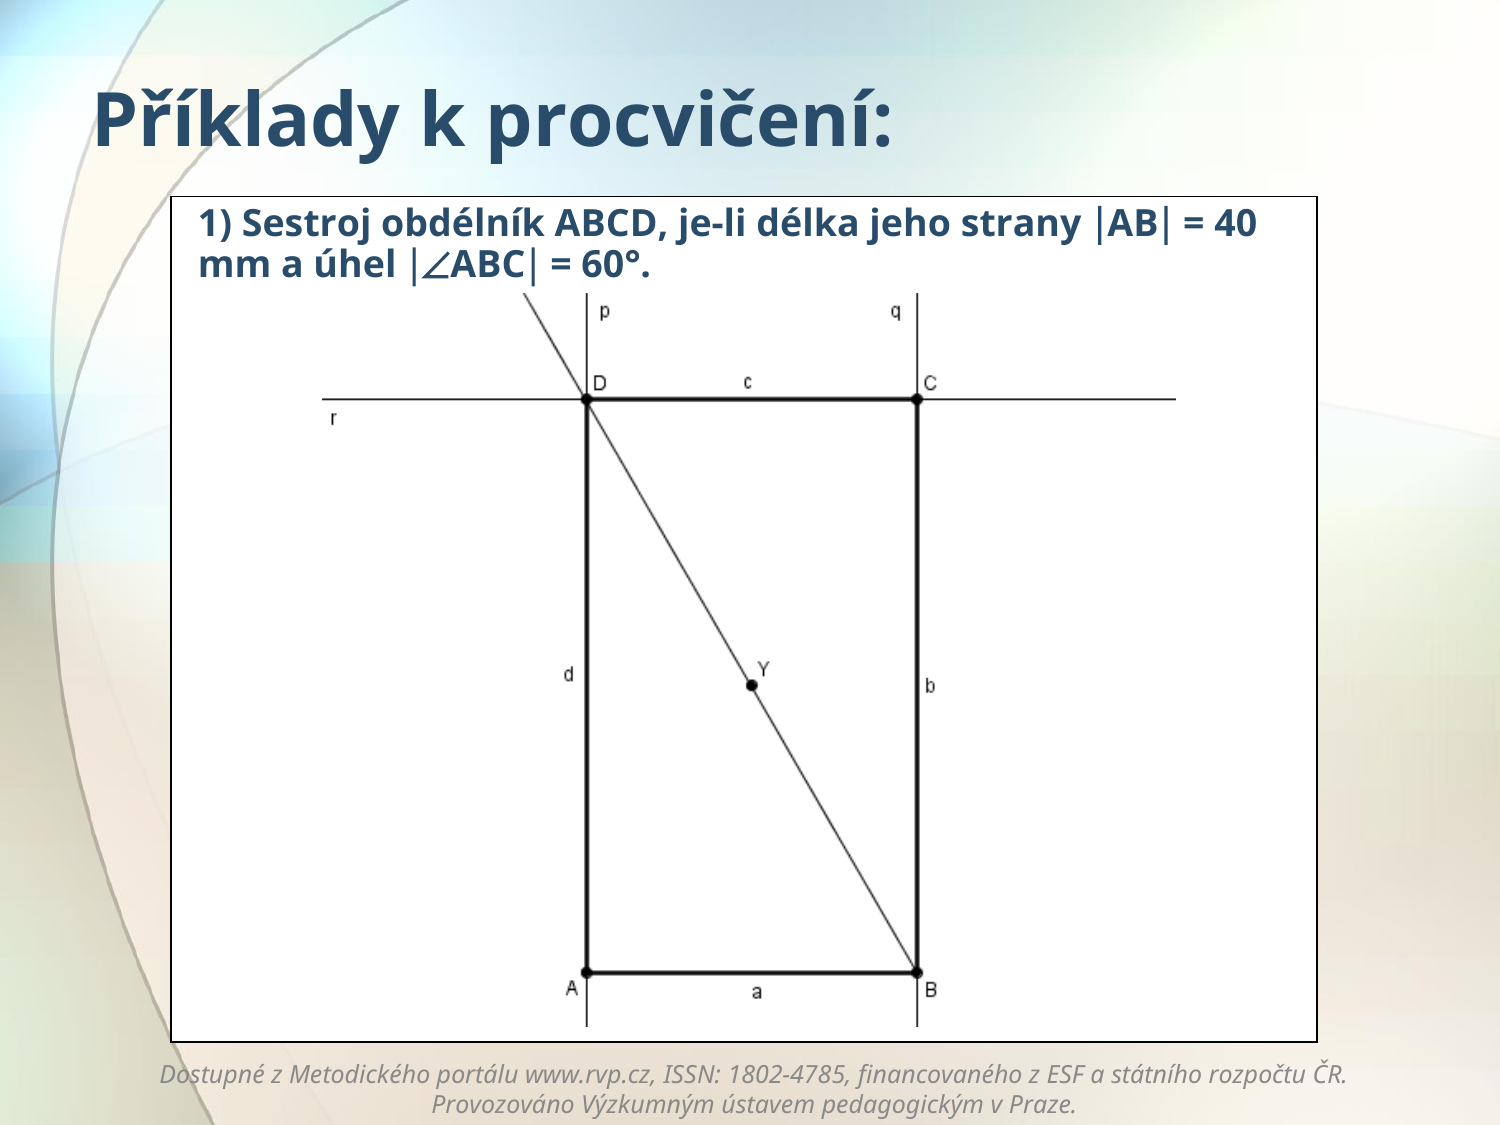

# Příklady k procvičení:
1) Sestroj obdélník ABCD, je-li délka jeho strany AB = 40 mm a úhel ABC = 60°.